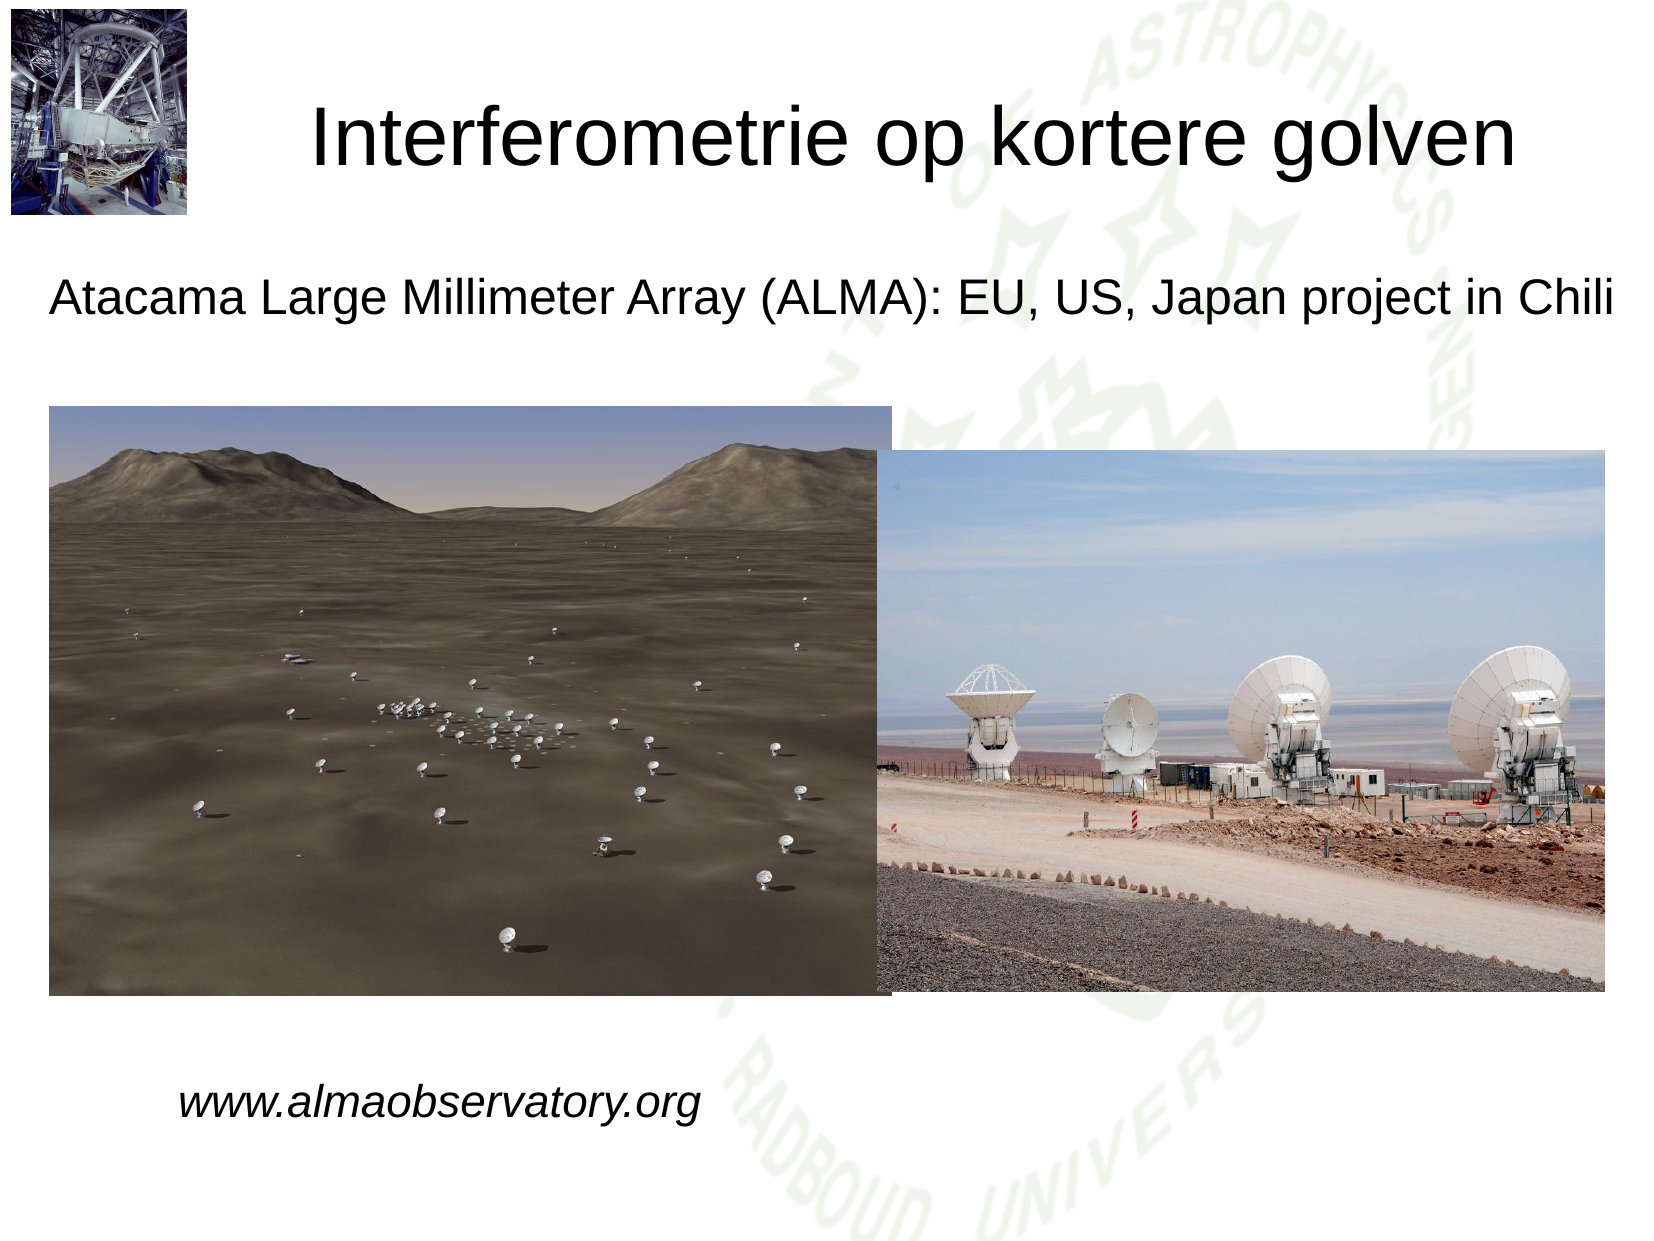

Interferometrie op kortere golven
Atacama Large Millimeter Array (ALMA): EU, US, Japan project in Chili
www.almaobservatory.org